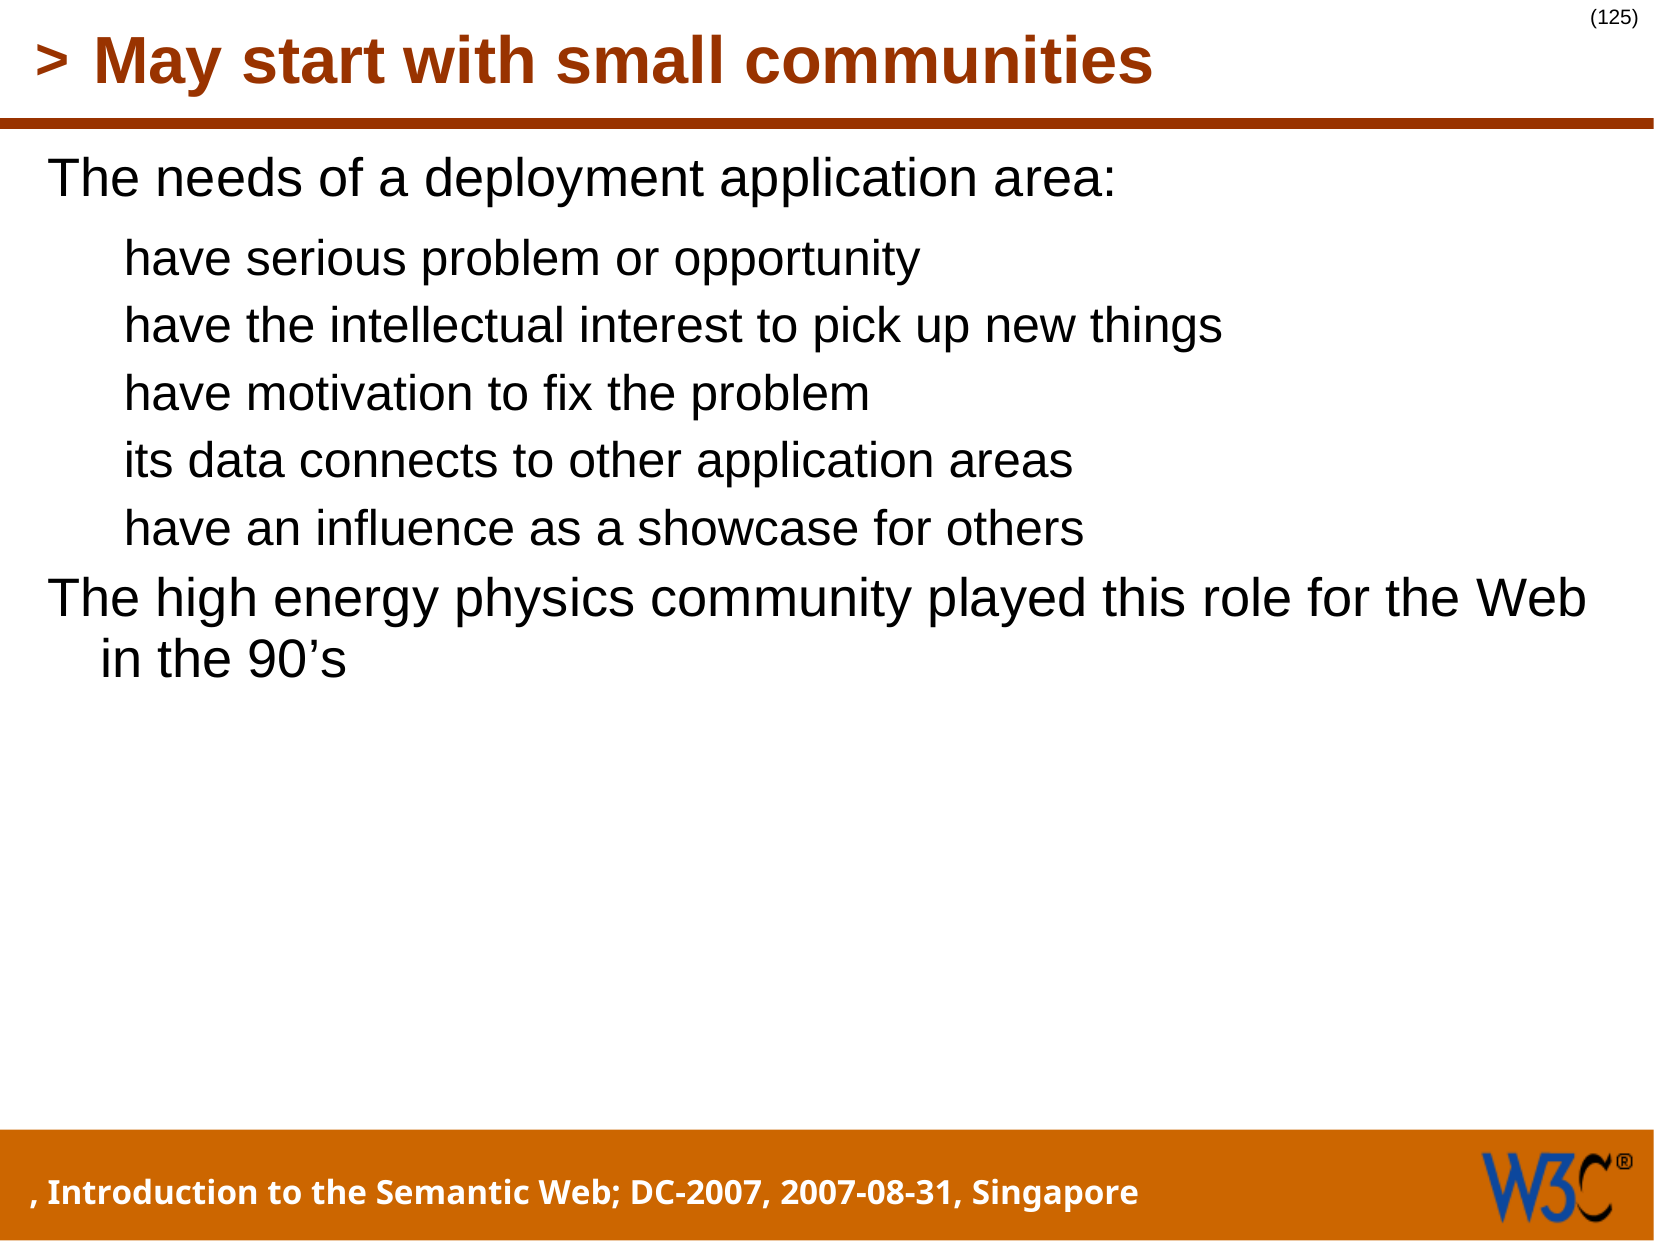

# May start with small communities
The needs of a deployment application area:
have serious problem or opportunity
have the intellectual interest to pick up new things
have motivation to fix the problem
its data connects to other application areas
have an influence as a showcase for others
The high energy physics community played this role for the Web in the 90’s